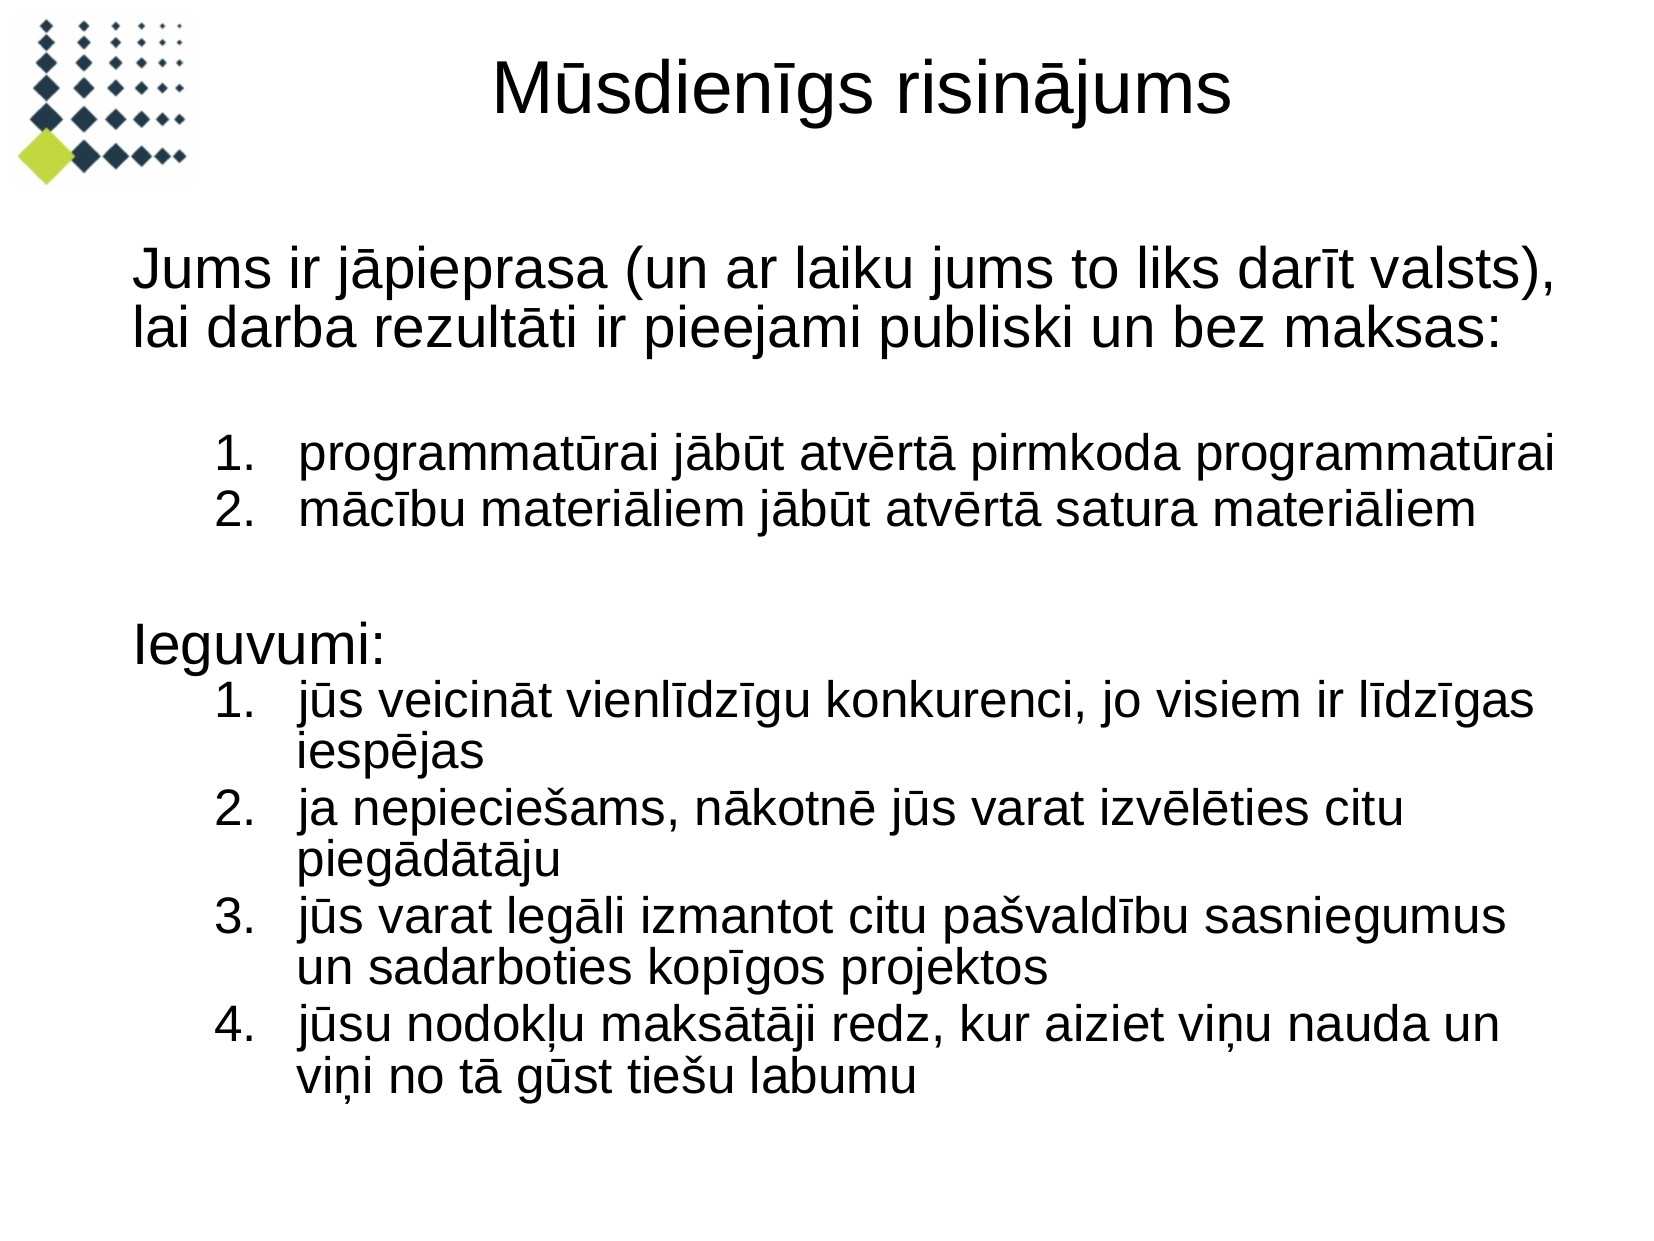

# Mūsdienīgs risinājums
Jums ir jāpieprasa (un ar laiku jums to liks darīt valsts), lai darba rezultāti ir pieejami publiski un bez maksas:
 programmatūrai jābūt atvērtā pirmkoda programmatūrai
 mācību materiāliem jābūt atvērtā satura materiāliem
Ieguvumi:
 jūs veicināt vienlīdzīgu konkurenci, jo visiem ir līdzīgas iespējas
 ja nepieciešams, nākotnē jūs varat izvēlēties citu piegādātāju
 jūs varat legāli izmantot citu pašvaldību sasniegumus un sadarboties kopīgos projektos
 jūsu nodokļu maksātāji redz, kur aiziet viņu nauda un viņi no tā gūst tiešu labumu